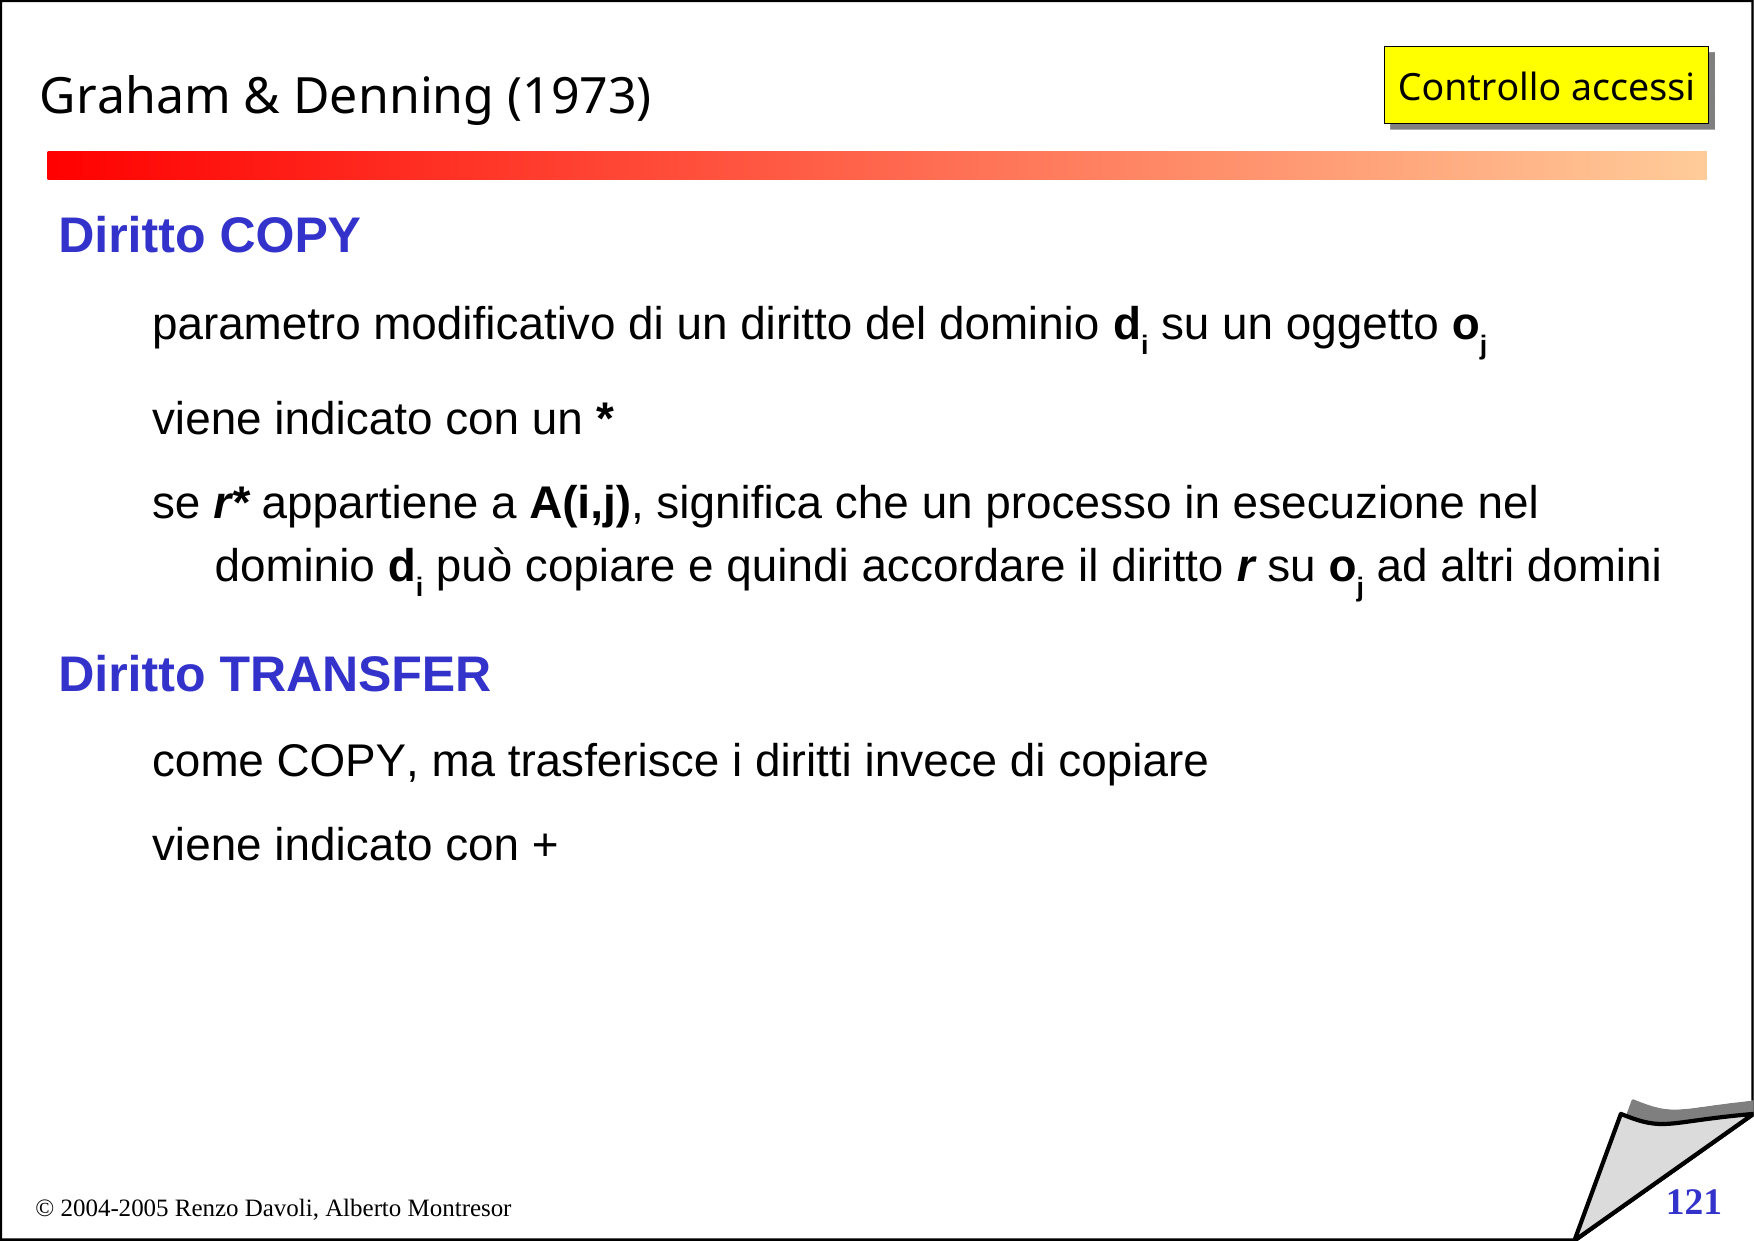

Controllo accessi
# Graham & Denning (1973)
Diritto COPY
parametro modificativo di un diritto del dominio di su un oggetto oj
viene indicato con un *
se r* appartiene a A(i,j), significa che un processo in esecuzione nel dominio di può copiare e quindi accordare il diritto r su oj ad altri domini
Diritto TRANSFER
come COPY, ma trasferisce i diritti invece di copiare
viene indicato con +